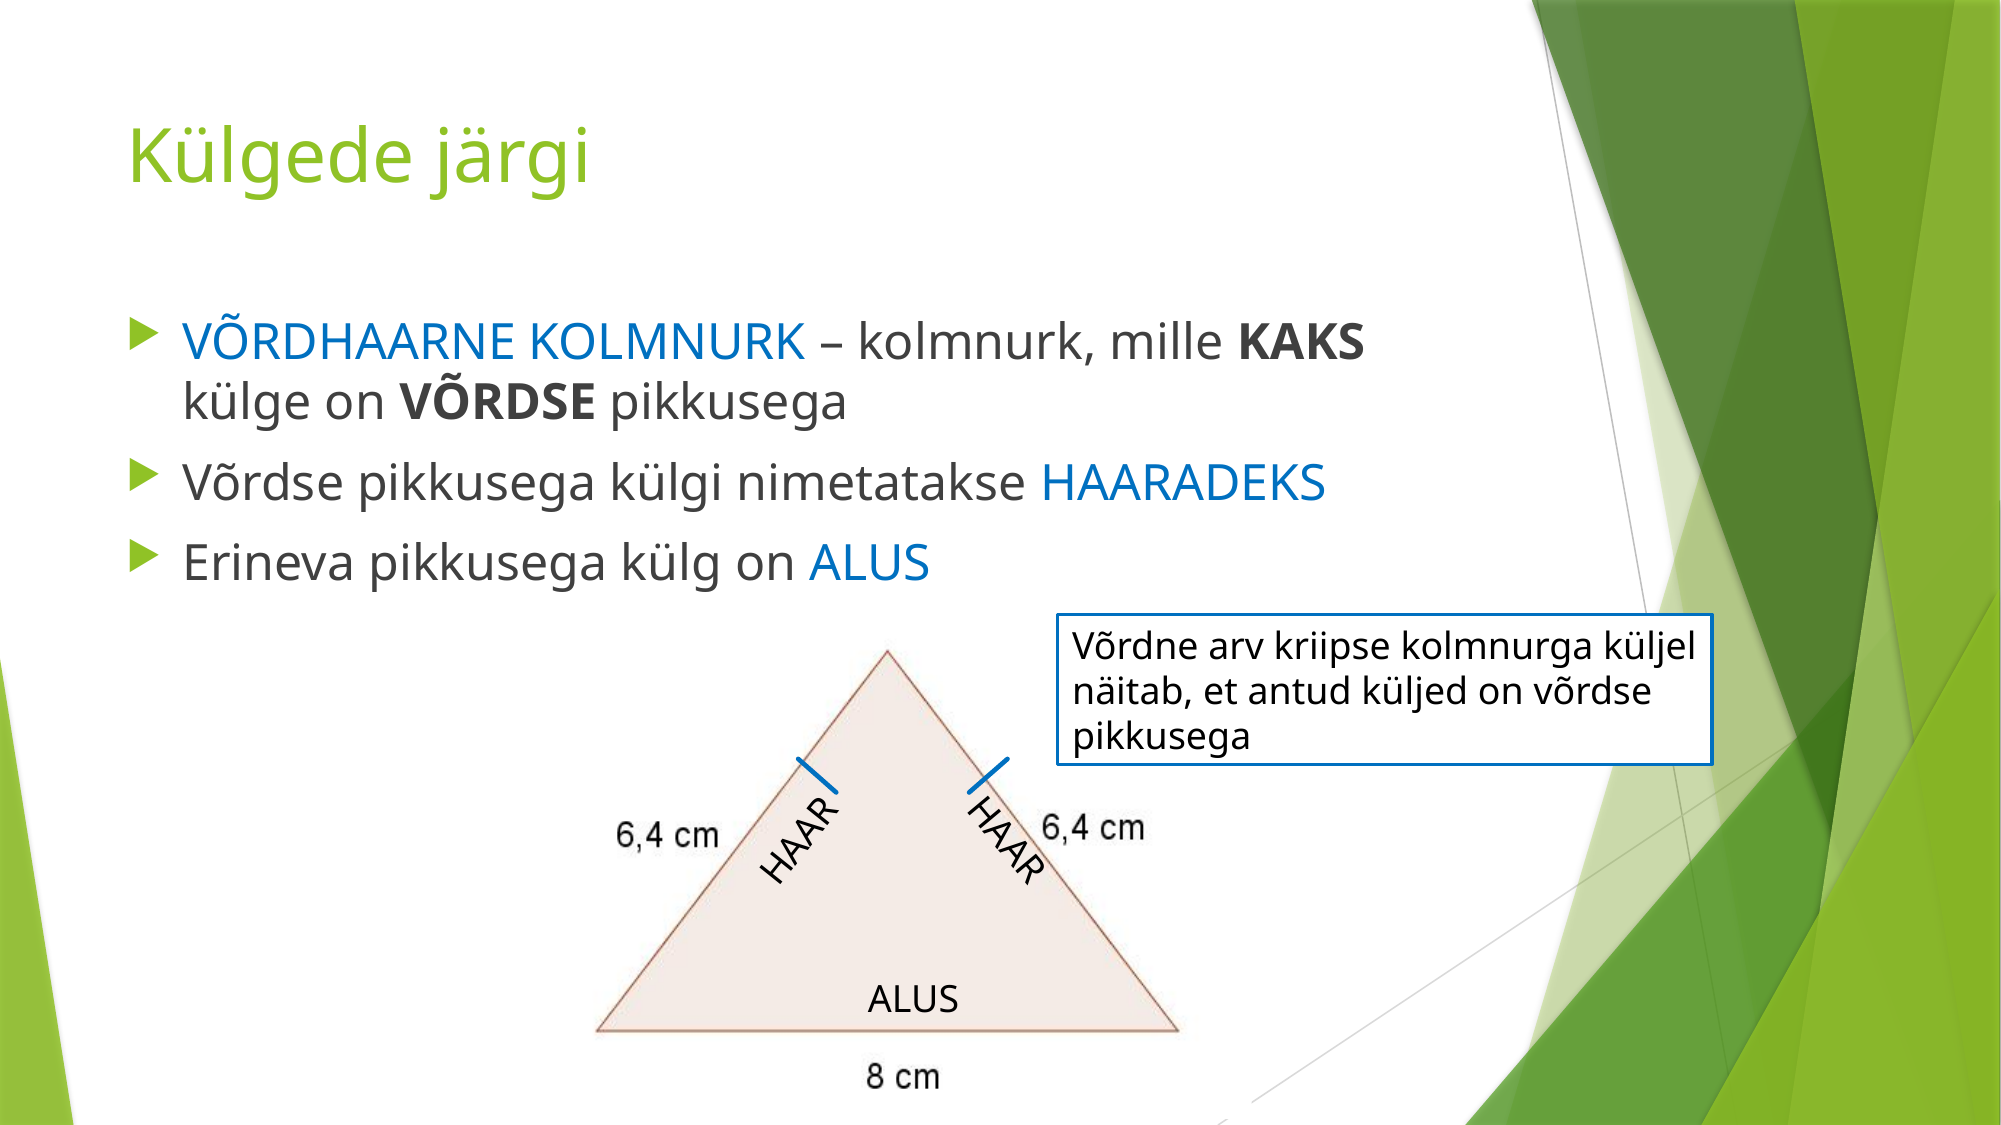

# Külgede järgi
VÕRDHAARNE KOLMNURK – kolmnurk, mille KAKS külge on VÕRDSE pikkusega
Võrdse pikkusega külgi nimetatakse HAARADEKS
Erineva pikkusega külg on ALUS
Võrdne arv kriipse kolmnurga küljel
näitab, et antud küljed on võrdse
pikkusega
HAAR
HAAR
ALUS